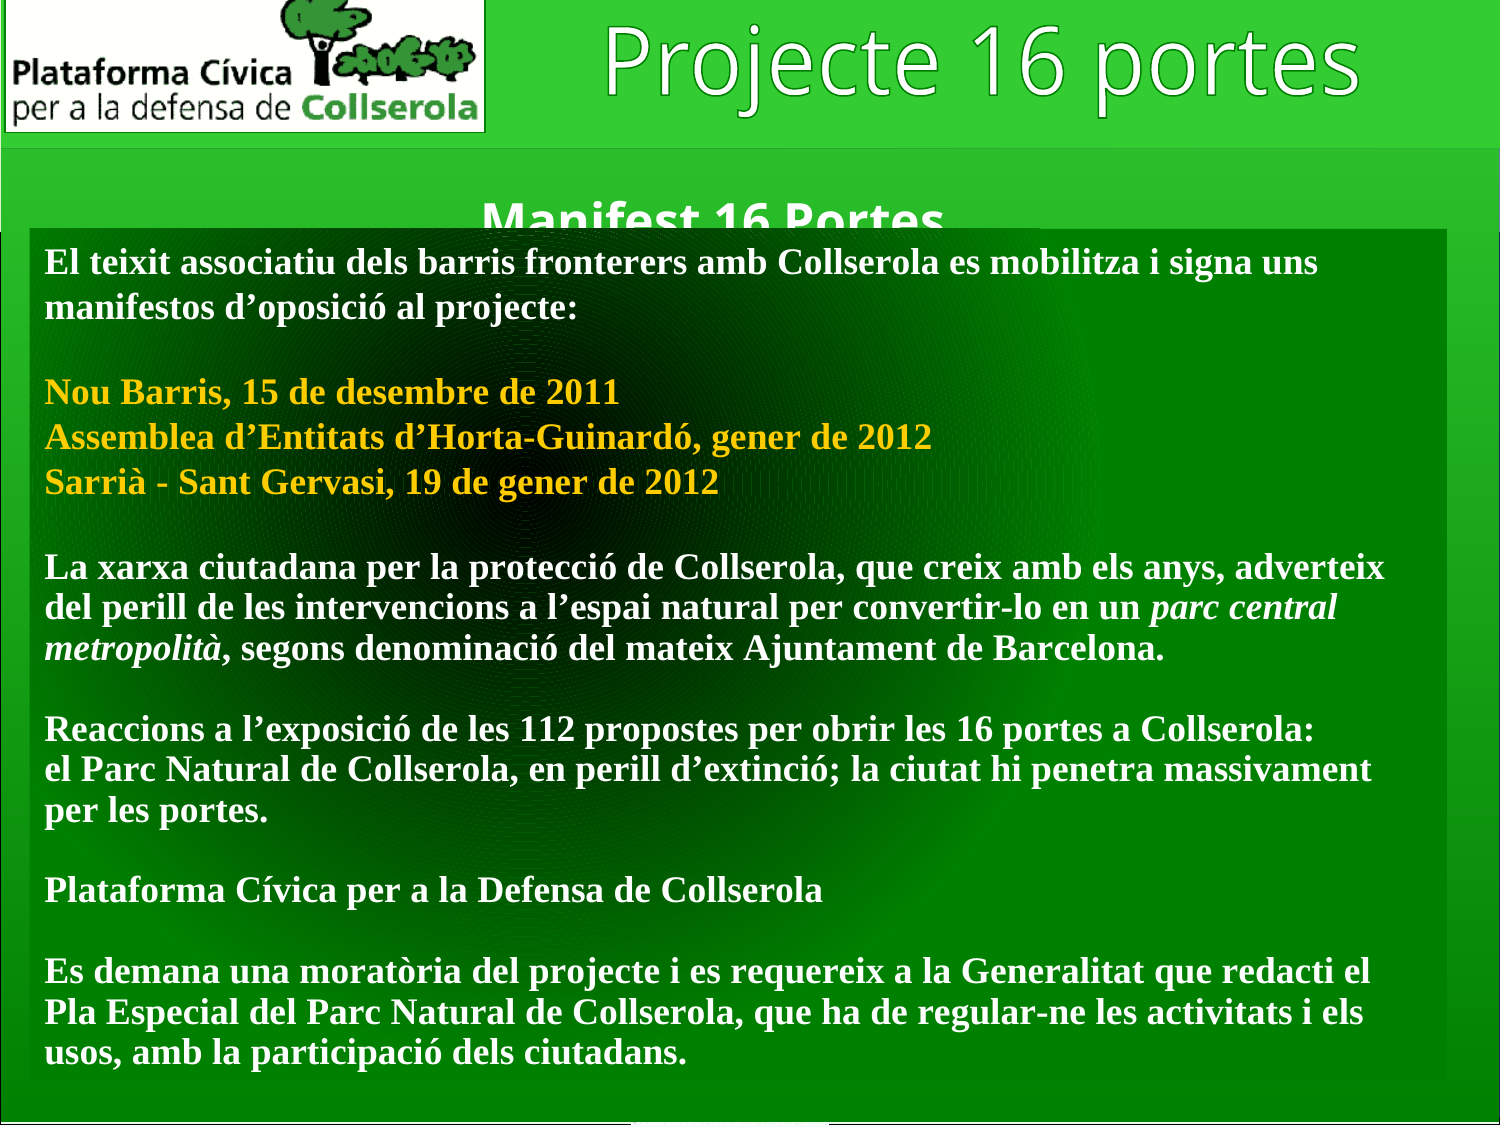

Projecte 16 portes
#
Manifest 16 Portes
El teixit associatiu dels barris fronterers amb Collserola es mobilitza i signa uns manifestos d’oposició al projecte:
Nou Barris, 15 de desembre de 2011
Assemblea d’Entitats d’Horta-Guinardó, gener de 2012
Sarrià - Sant Gervasi, 19 de gener de 2012
La xarxa ciutadana per la protecció de Collserola, que creix amb els anys, adverteix del perill de les intervencions a l’espai natural per convertir-lo en un parc central metropolità, segons denominació del mateix Ajuntament de Barcelona.
Reaccions a l’exposició de les 112 propostes per obrir les 16 portes a Collserola:
el Parc Natural de Collserola, en perill d’extinció; la ciutat hi penetra massivament per les portes.
Plataforma Cívica per a la Defensa de Collserola
Es demana una moratòria del projecte i es requereix a la Generalitat que redacti el Pla Especial del Parc Natural de Collserola, que ha de regular-ne les activitats i els usos, amb la participació dels ciutadans.